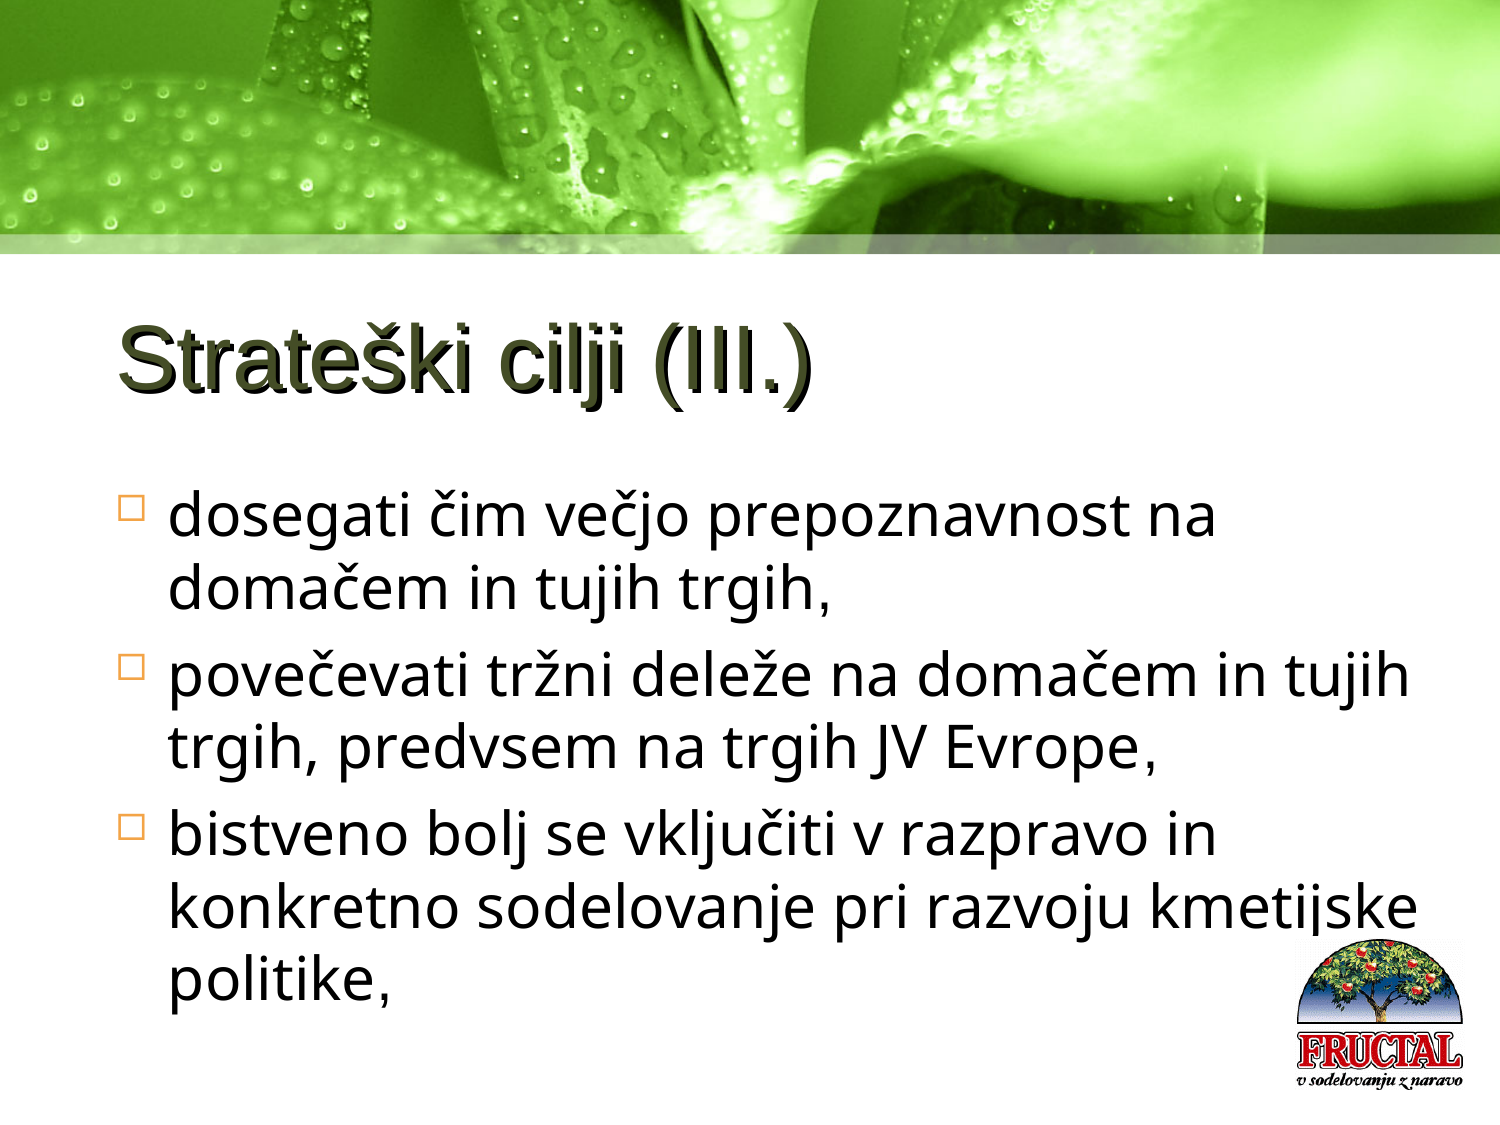

Strateški cilji (III.)
# dosegati čim večjo prepoznavnost na domačem in tujih trgih,
povečevati tržni deleže na domačem in tujih trgih, predvsem na trgih JV Evrope,
bistveno bolj se vključiti v razpravo in konkretno sodelovanje pri razvoju kmetijske politike,